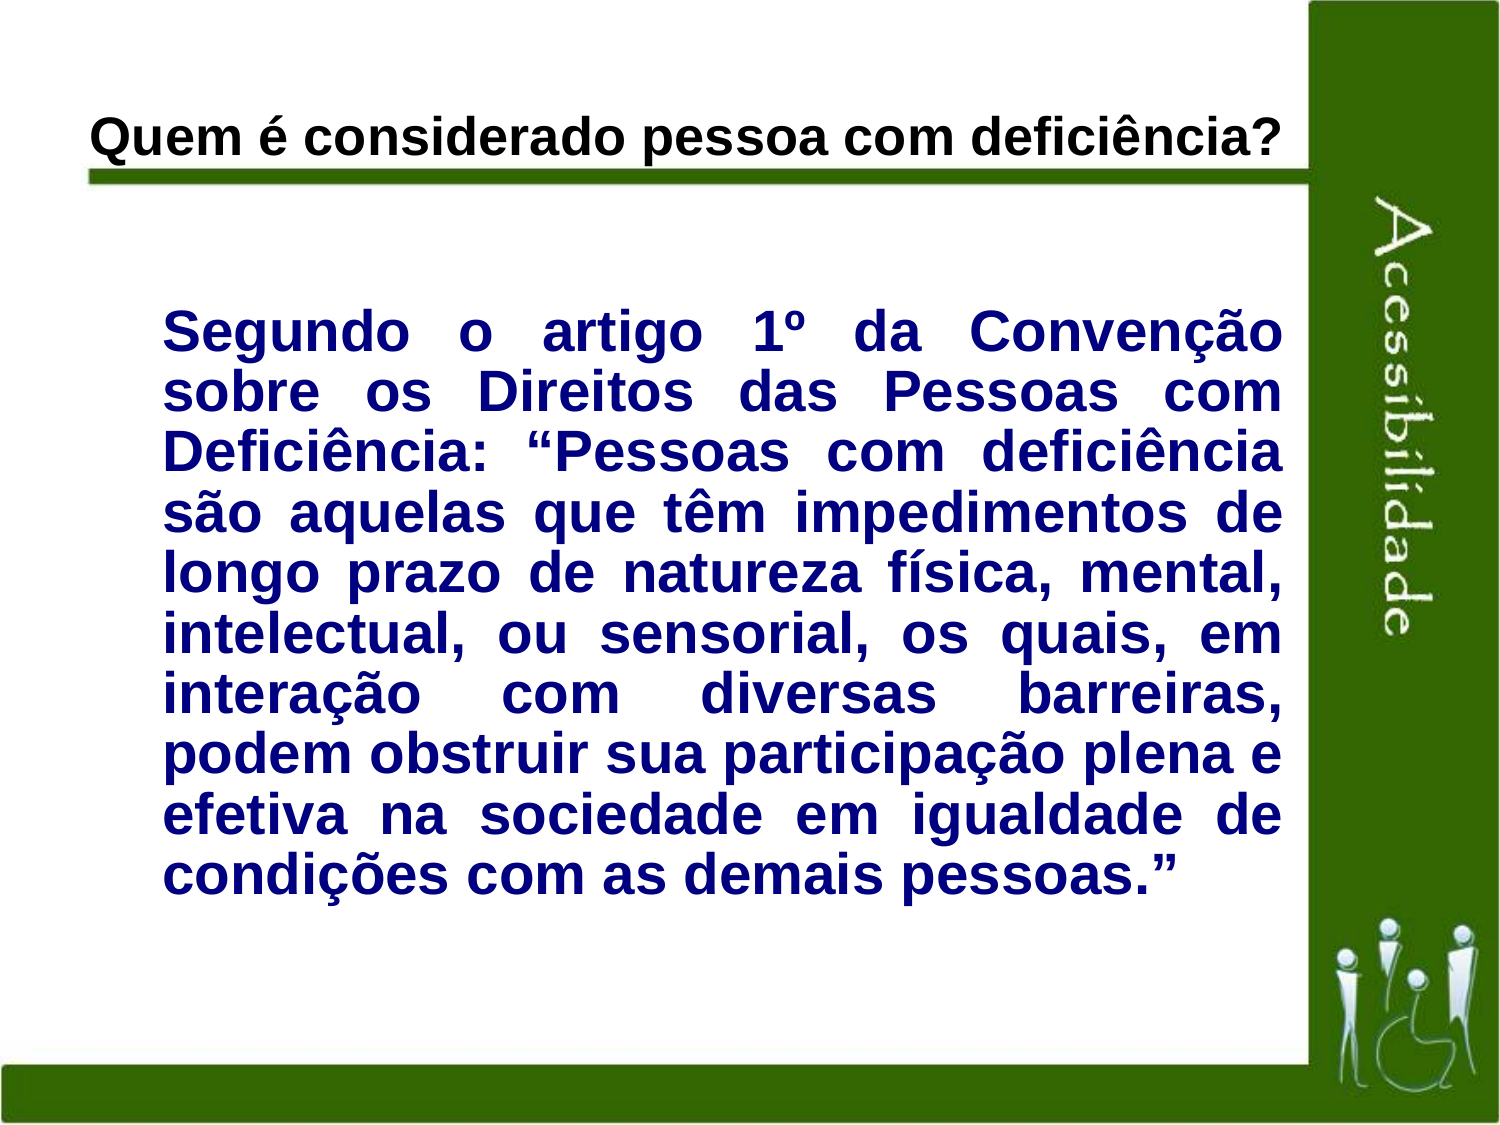

# Quem é considerado pessoa com deficiência?
Segundo o artigo 1º da Convenção sobre os Direitos das Pessoas com Deficiência: “Pessoas com deficiência são aquelas que têm impedimentos de longo prazo de natureza física, mental, intelectual, ou sensorial, os quais, em interação com diversas barreiras, podem obstruir sua participação plena e efetiva na sociedade em igualdade de condições com as demais pessoas.”